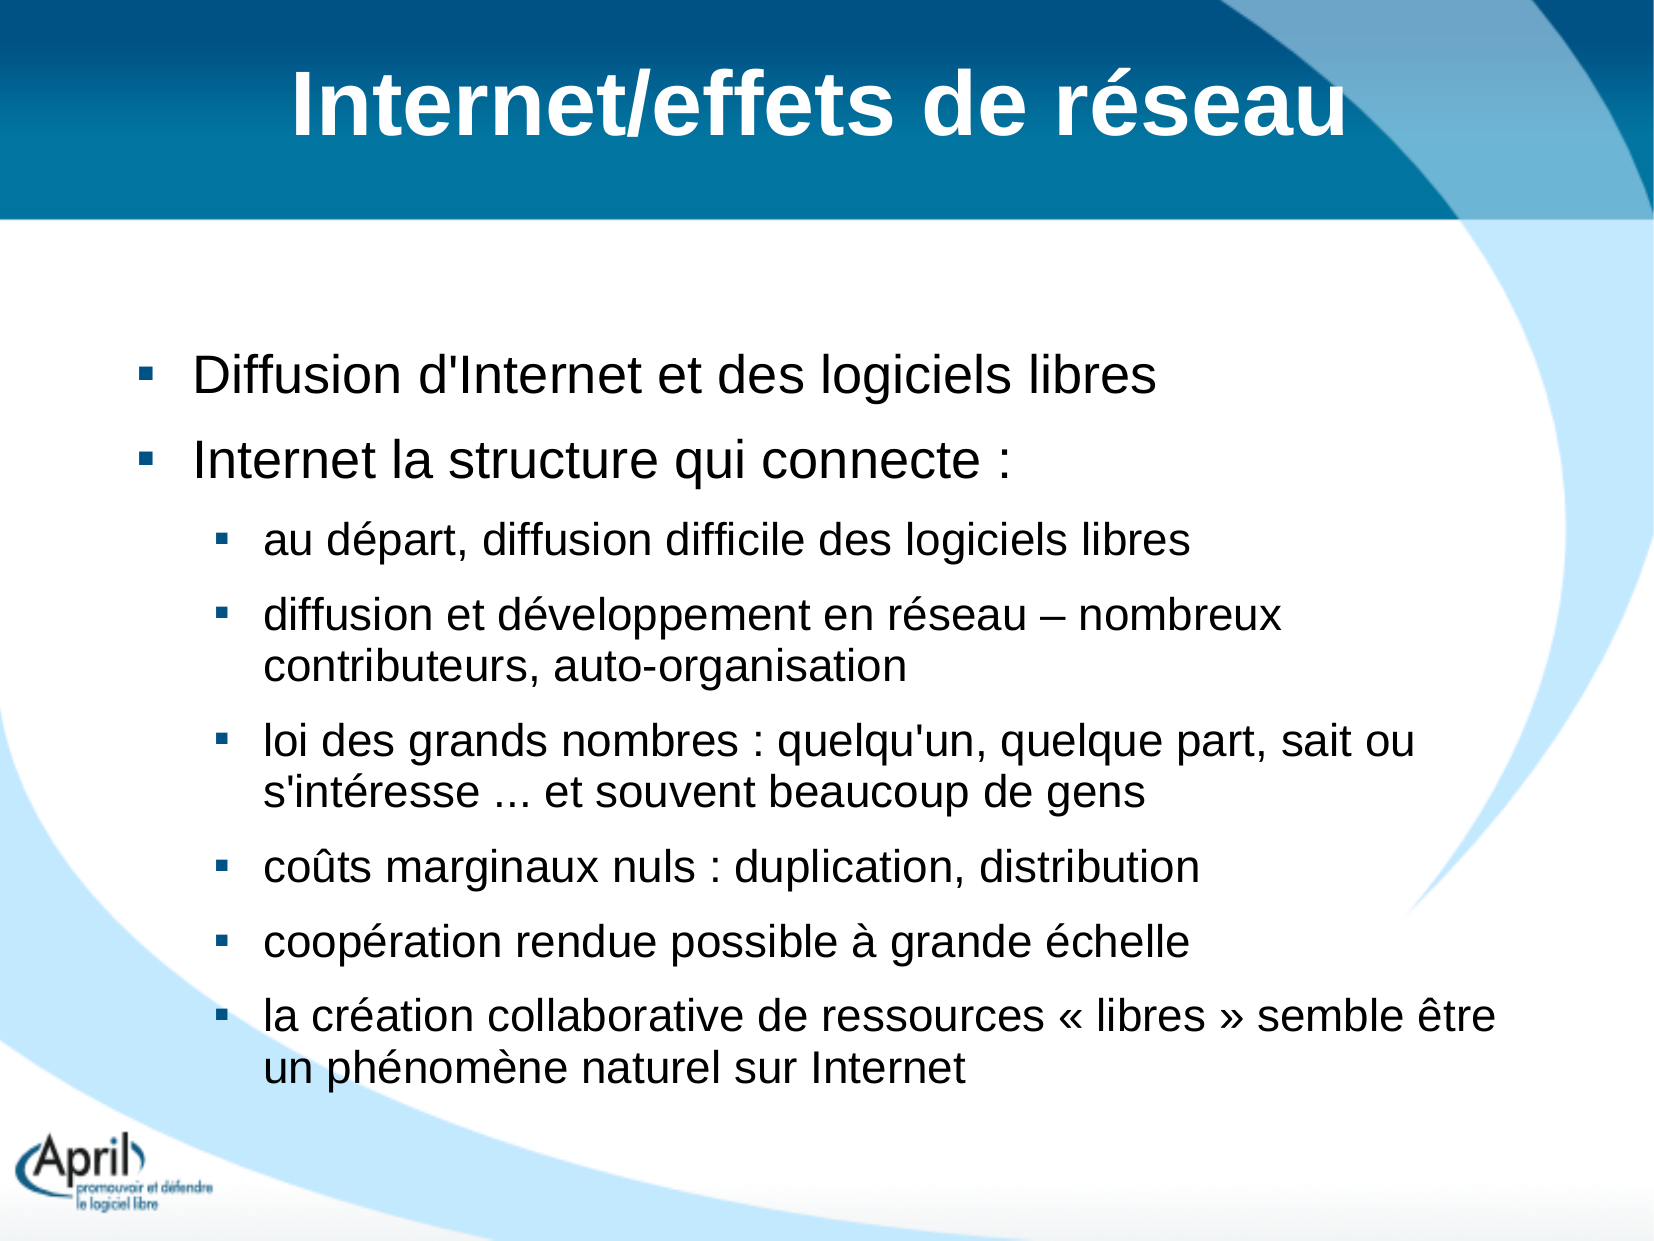

# Internet/effets de réseau
Diffusion d'Internet et des logiciels libres
Internet la structure qui connecte :
au départ, diffusion difficile des logiciels libres
diffusion et développement en réseau – nombreux contributeurs, auto-organisation
loi des grands nombres : quelqu'un, quelque part, sait ou s'intéresse ... et souvent beaucoup de gens
coûts marginaux nuls : duplication, distribution
coopération rendue possible à grande échelle
la création collaborative de ressources « libres » semble être un phénomène naturel sur Internet